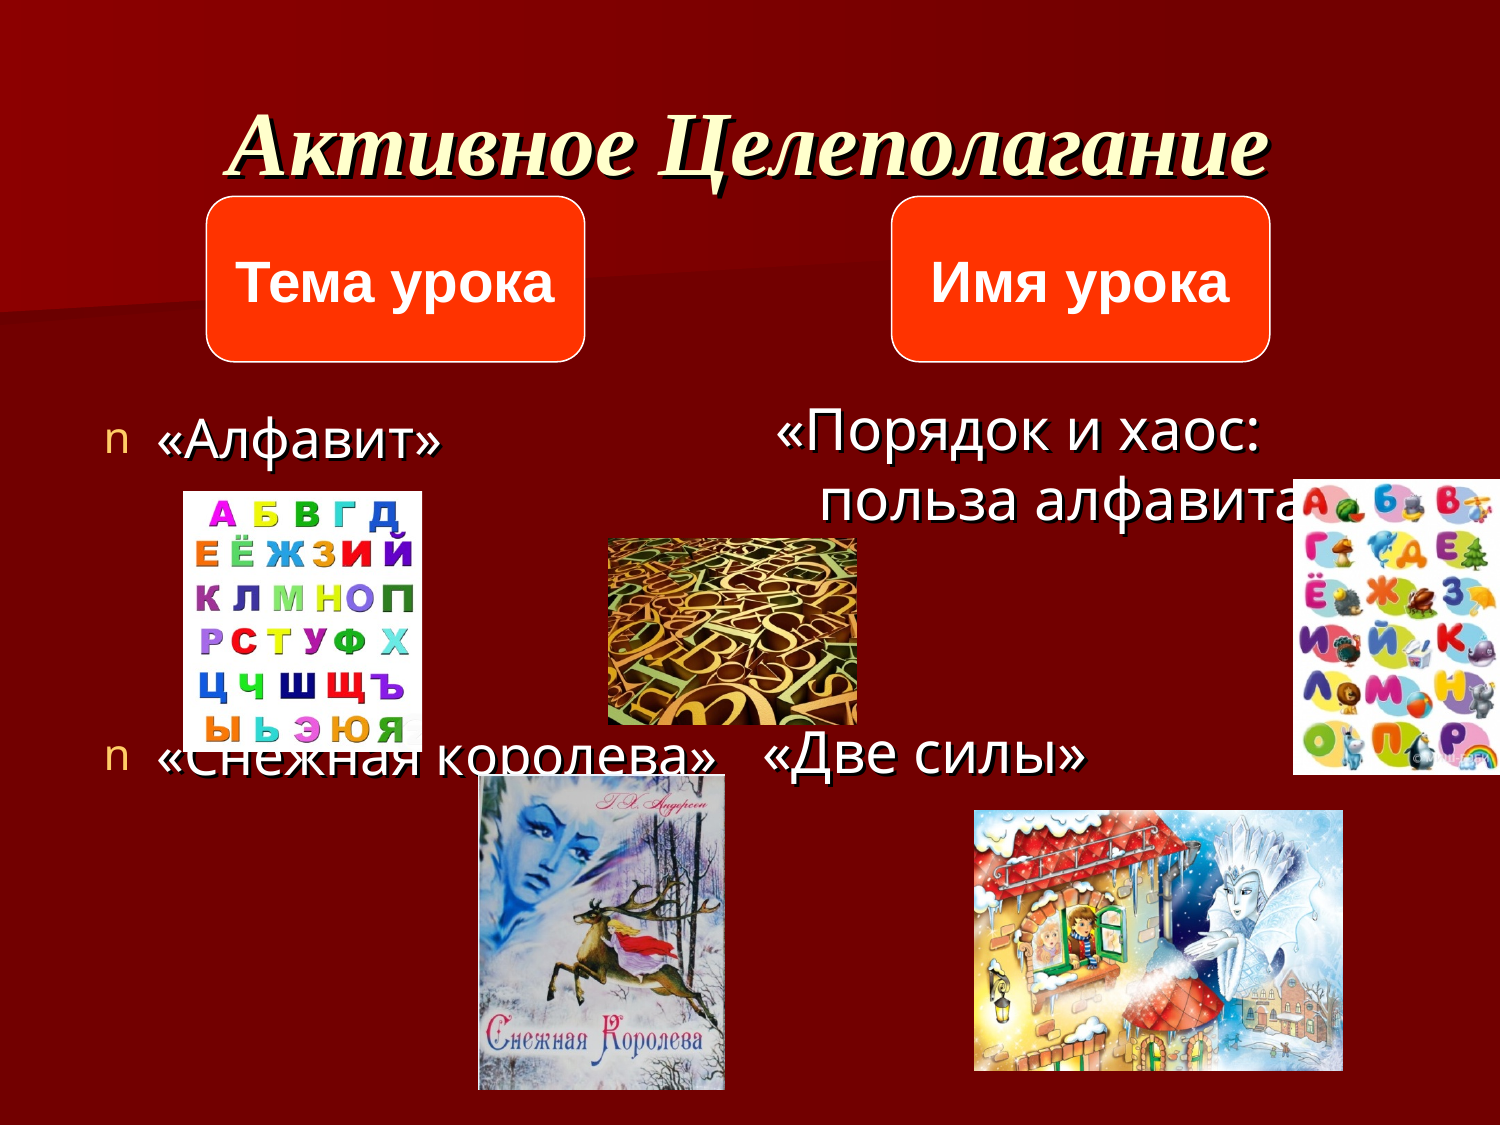

# Активное Целеполагание
Тема урока
Имя урока
 «Порядок и хаос: польза алфавита»
«Две силы»
«Алфавит»
«Снежная королева»